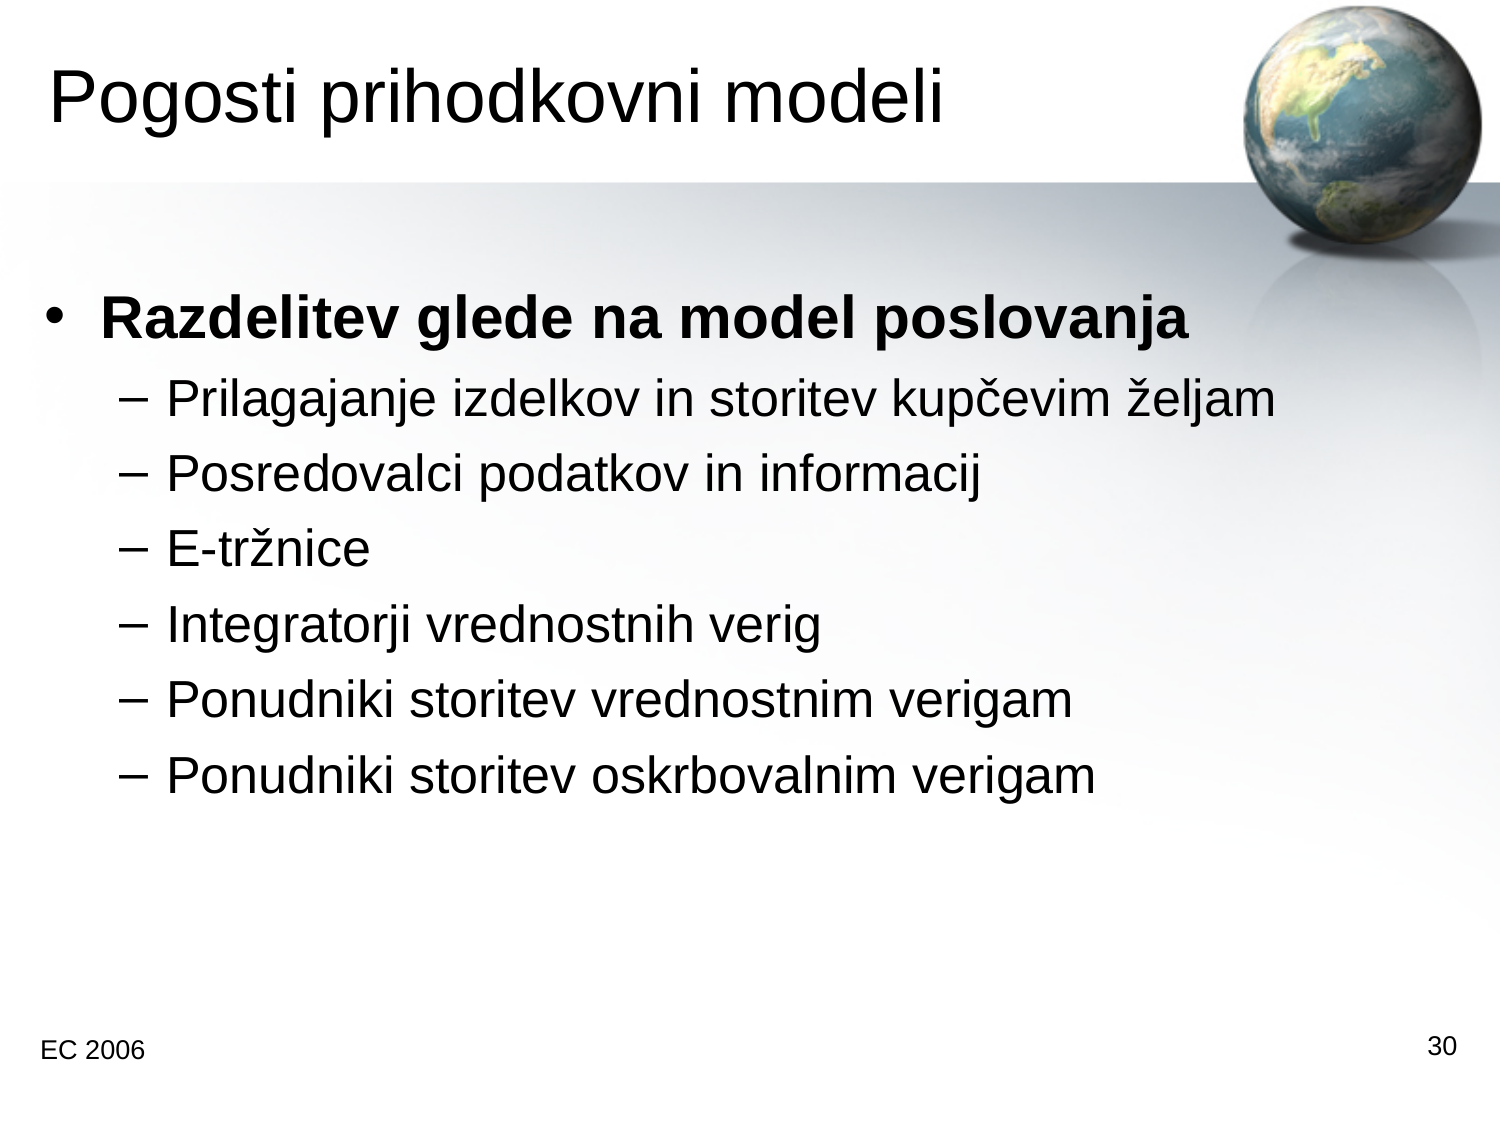

# Pogosti prihodkovni modeli
Razdelitev glede na model poslovanja
Prilagajanje izdelkov in storitev kupčevim željam
Posredovalci podatkov in informacij
E-tržnice
Integratorji vrednostnih verig
Ponudniki storitev vrednostnim verigam
Ponudniki storitev oskrbovalnim verigam
EC 2006